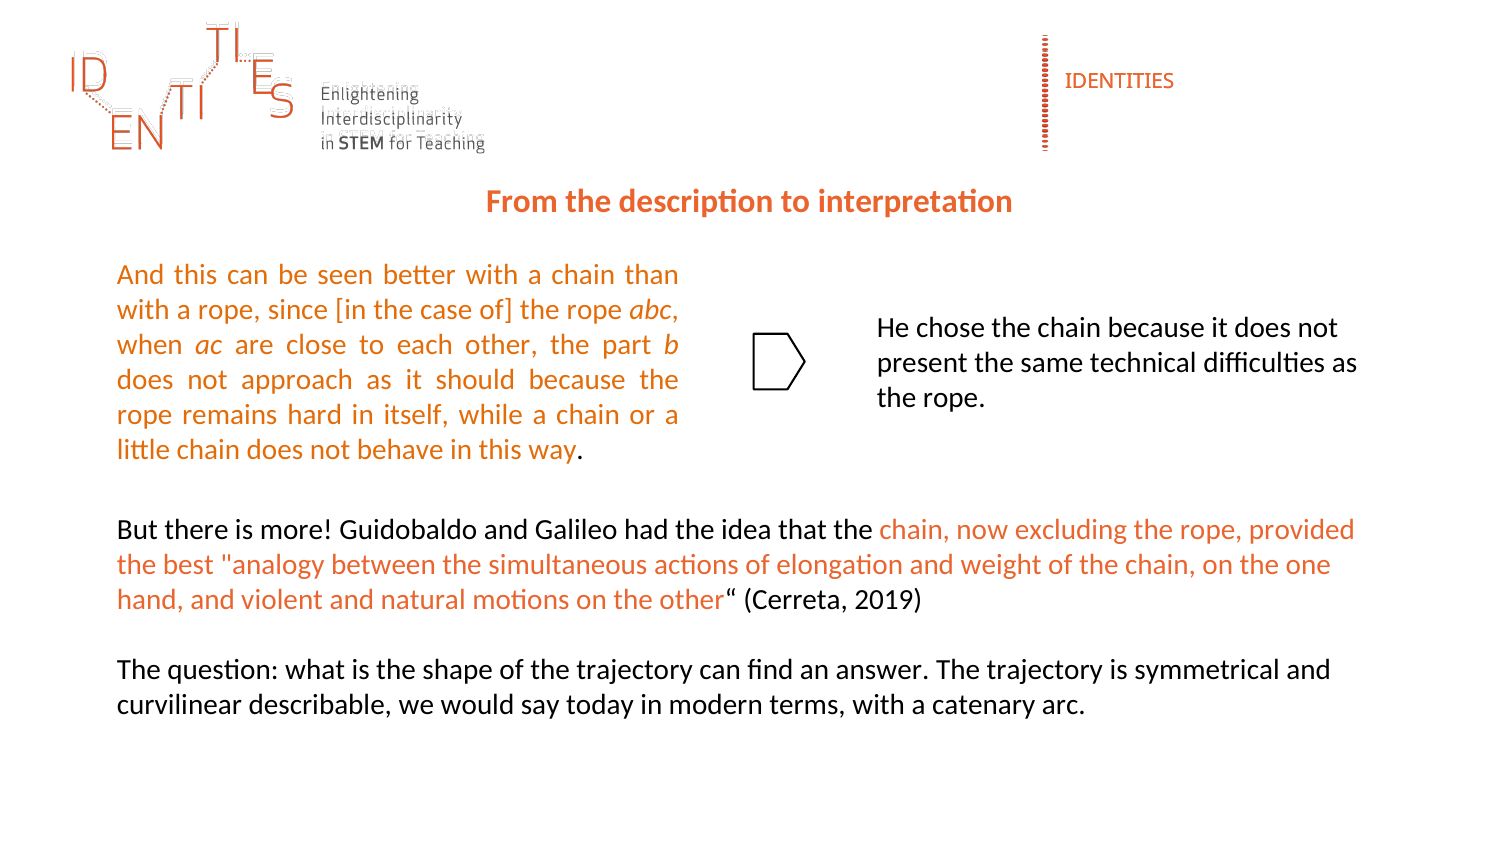

IDENTITIES
IDENTITIES
From the description to interpretation
And this can be seen better with a chain than with a rope, since [in the case of] the rope abc, when ac are close to each other, the part b does not approach as it should because the rope remains hard in itself, while a chain or a little chain does not behave in this way.
He chose the chain because it does not present the same technical difficulties as the rope.
But there is more! Guidobaldo and Galileo had the idea that the chain, now excluding the rope, provided the best "analogy between the simultaneous actions of elongation and weight of the chain, on the one hand, and violent and natural motions on the other“ (Cerreta, 2019)
The question: what is the shape of the trajectory can find an answer. The trajectory is symmetrical and curvilinear describable, we would say today in modern terms, with a catenary arc.